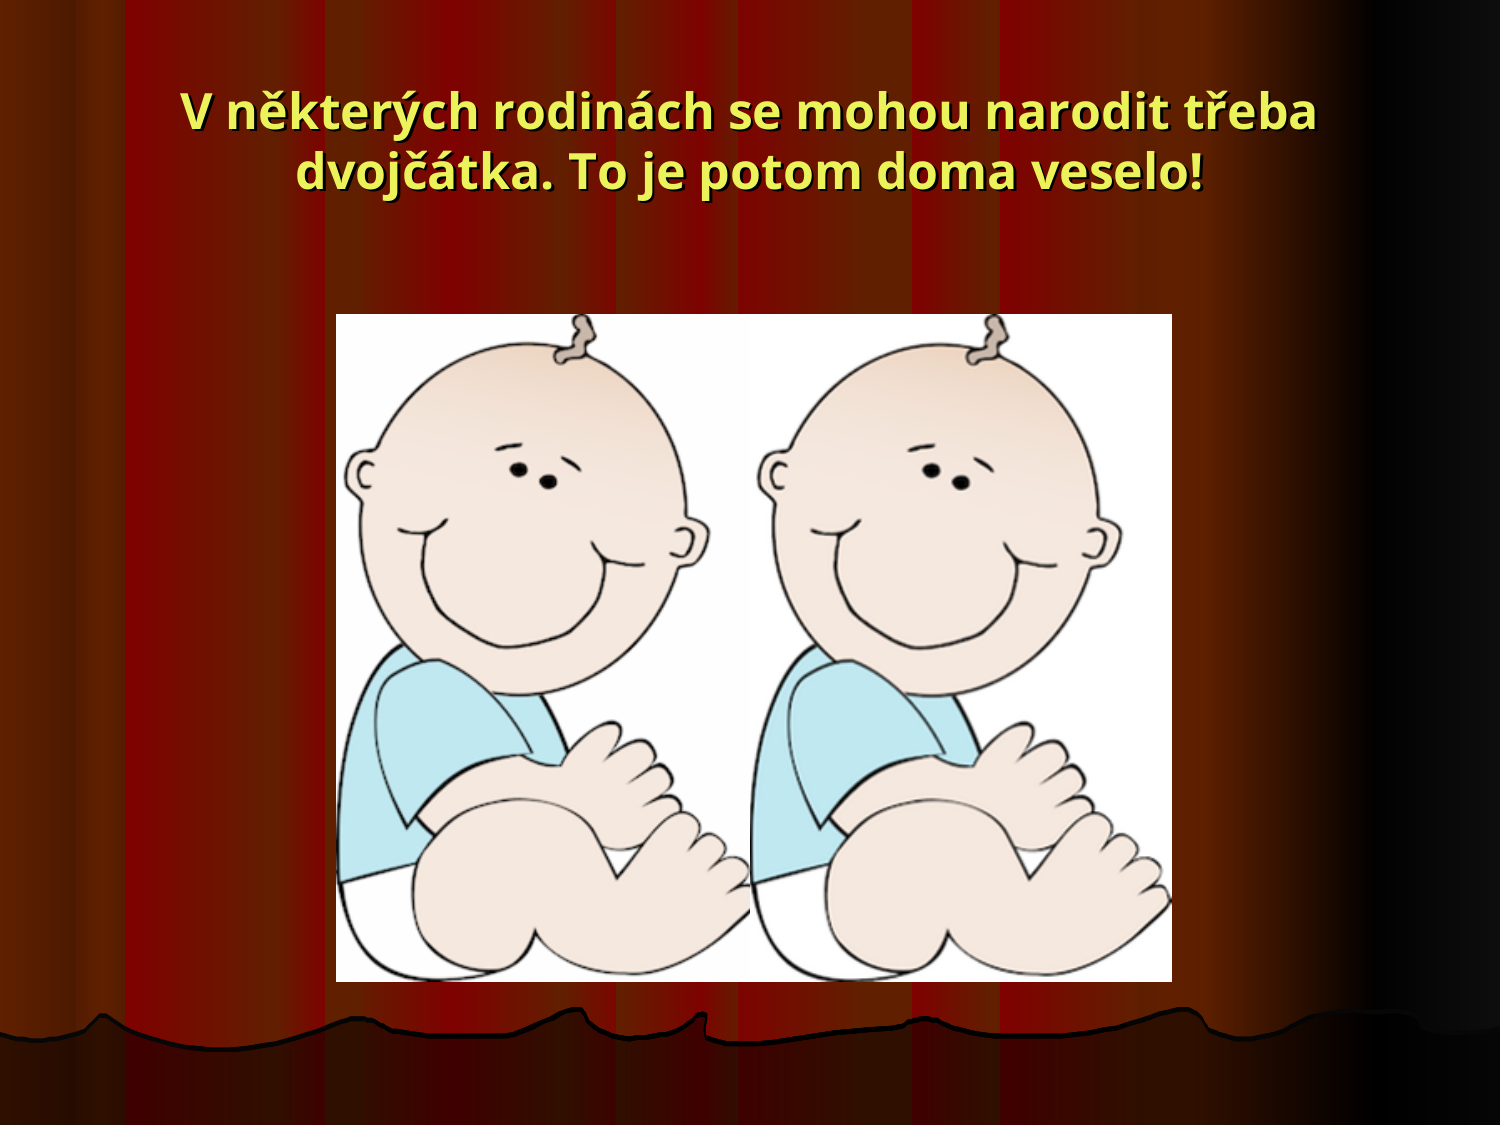

# V některých rodinách se mohou narodit třeba dvojčátka. To je potom doma veselo!